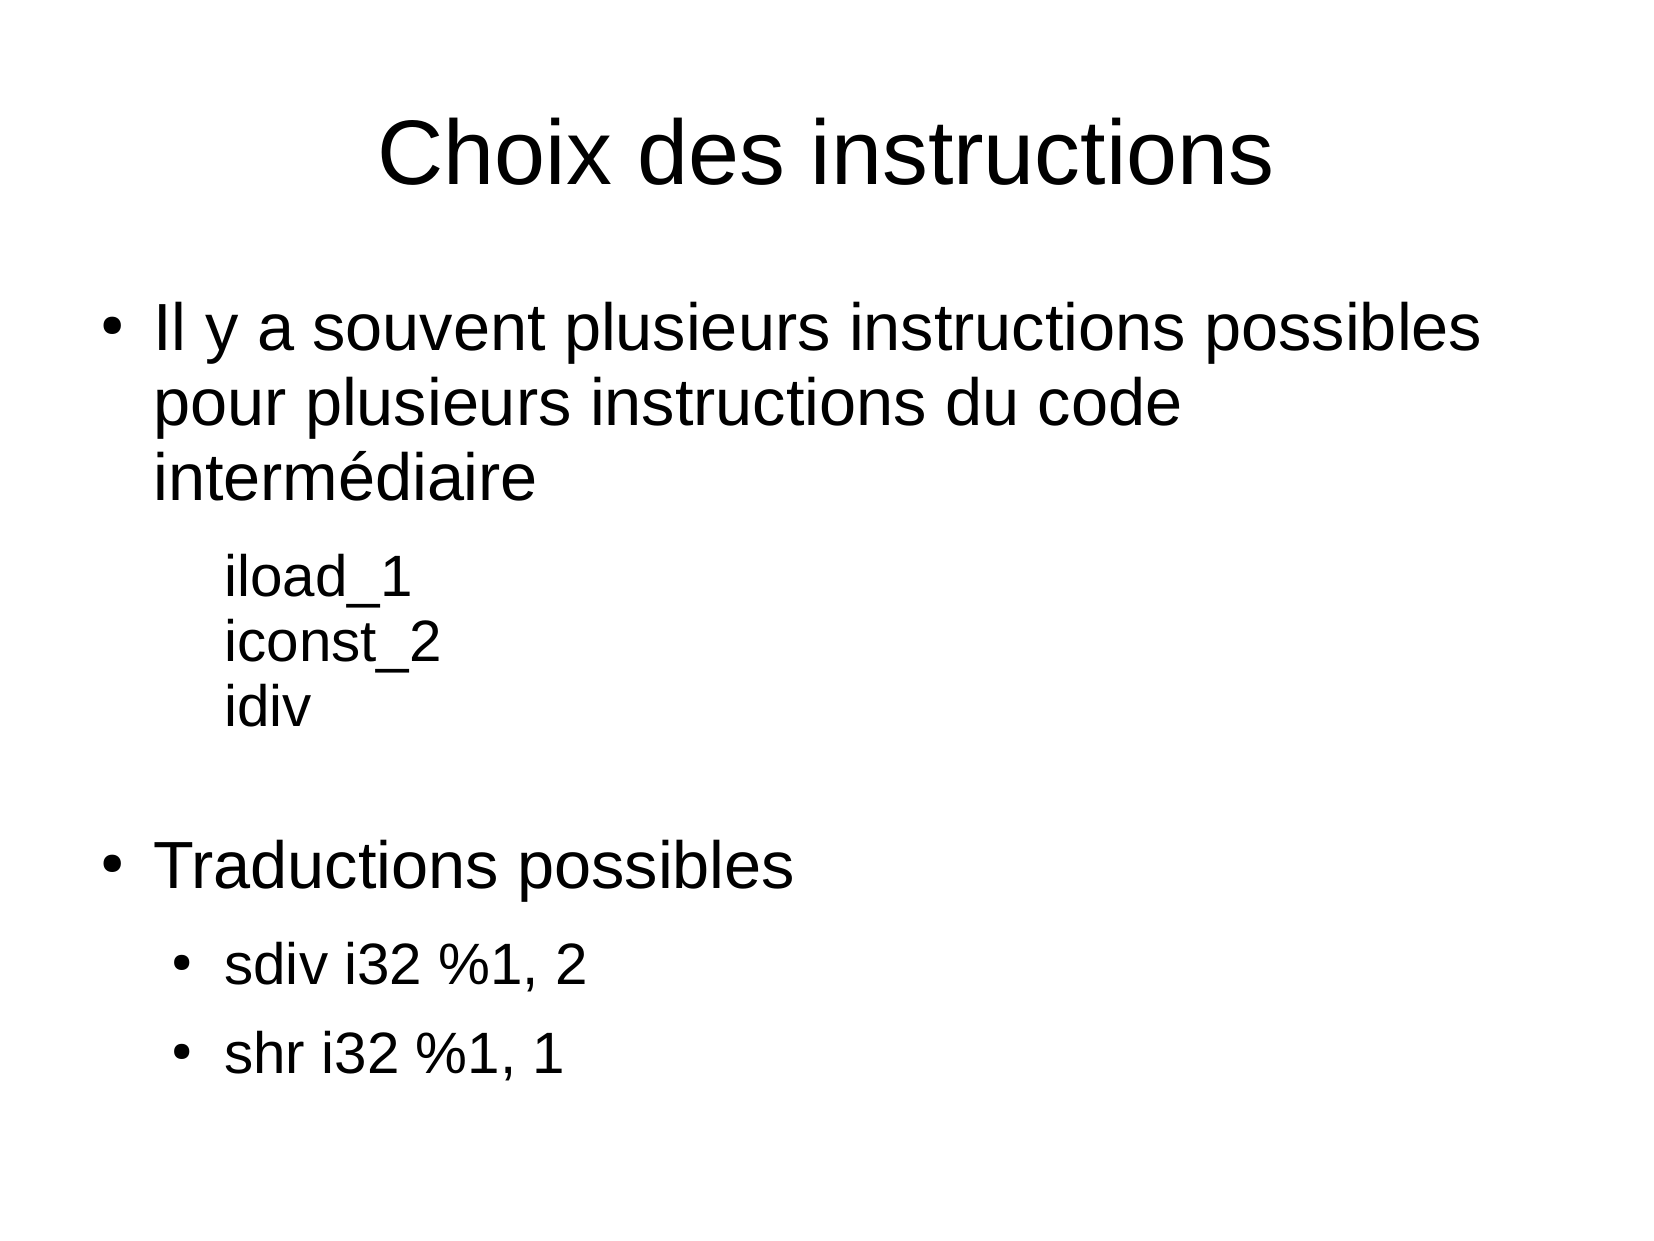

# Choix des instructions
Il y a souvent plusieurs instructions possibles pour plusieurs instructions du code intermédiaire
iload_1
iconst_2
idiv
Traductions possibles
sdiv i32 %1, 2
shr i32 %1, 1